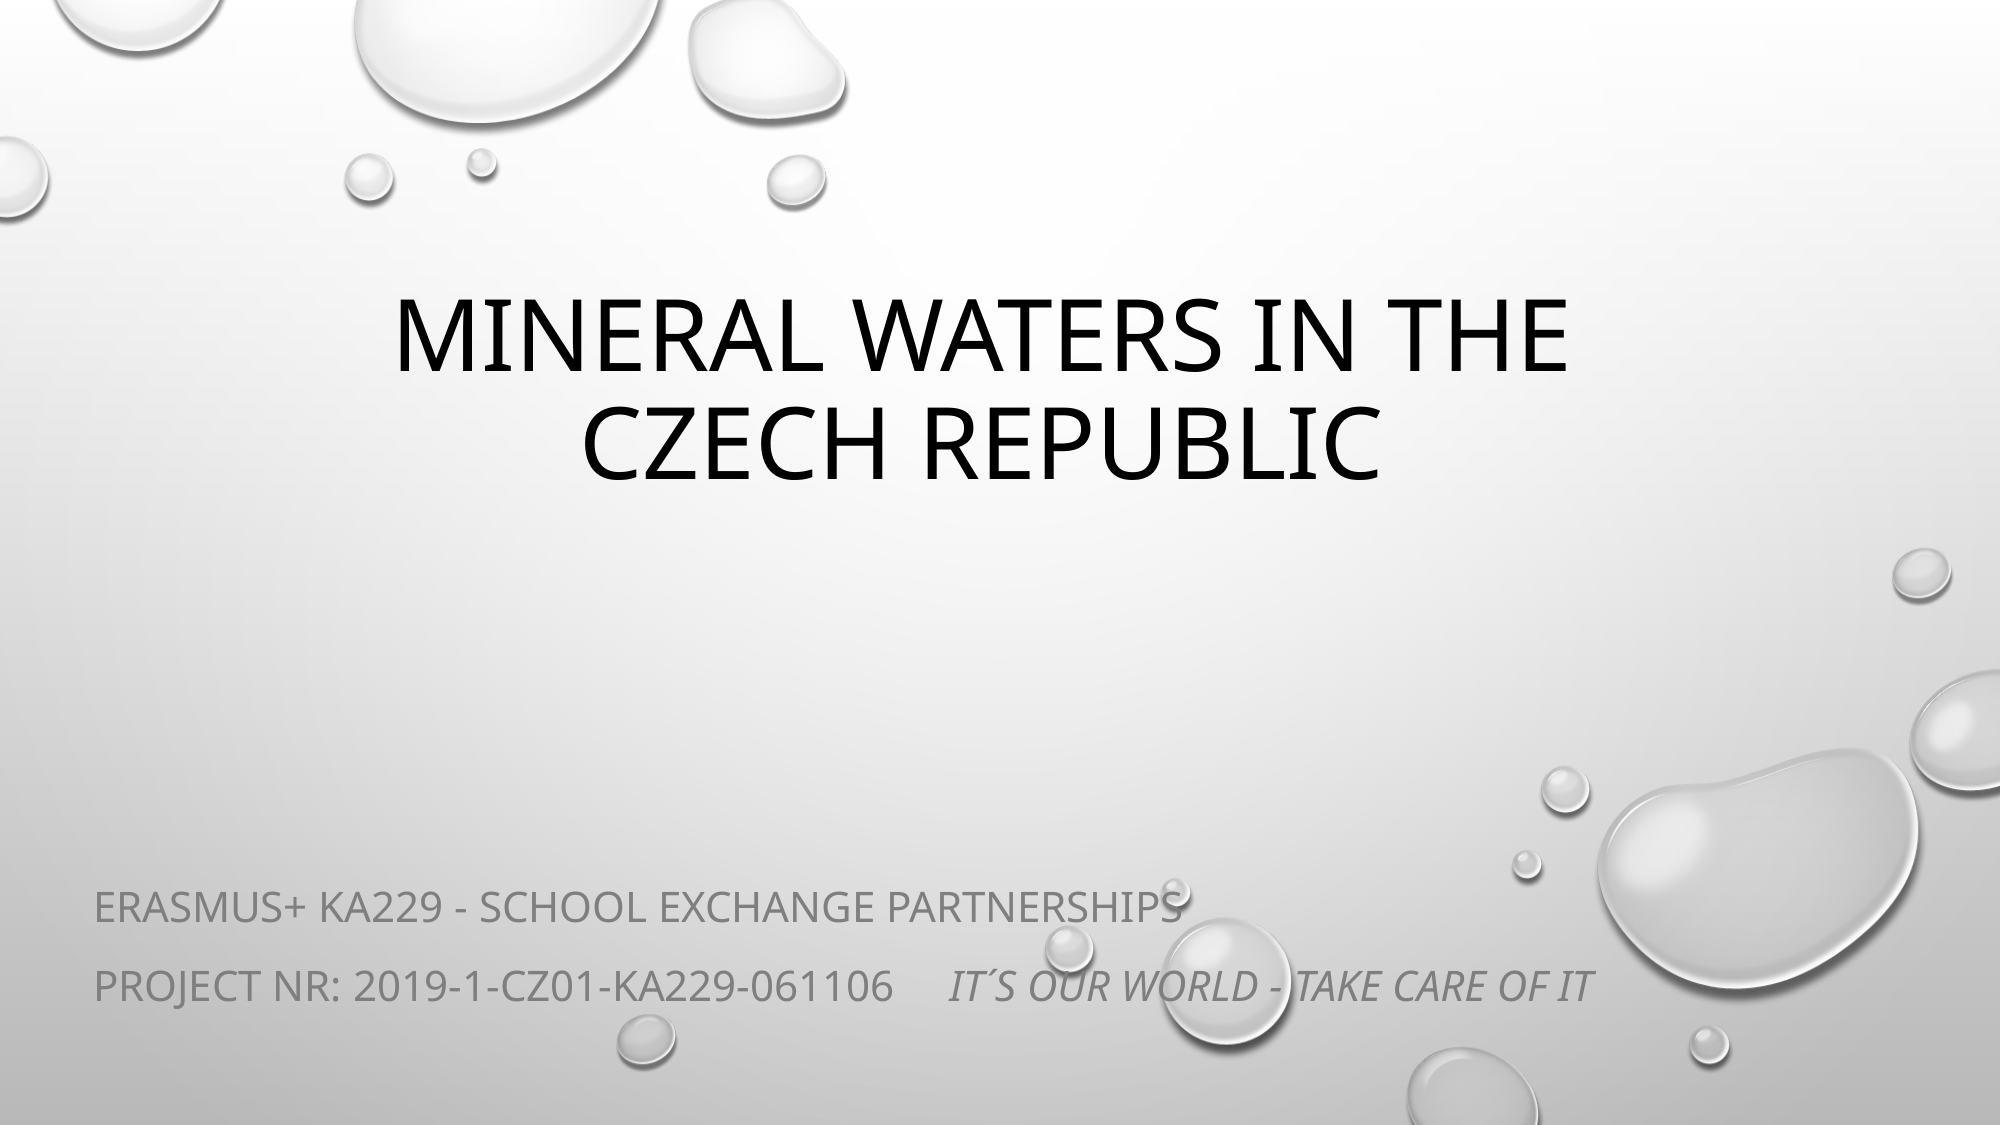

# Mineral waters in the Czech Republic
Erasmus+ KA229 - School Exchange Partnerships
Project Nr: 2019-1-CZ01-KA229-061106 It´s our world - take care of it